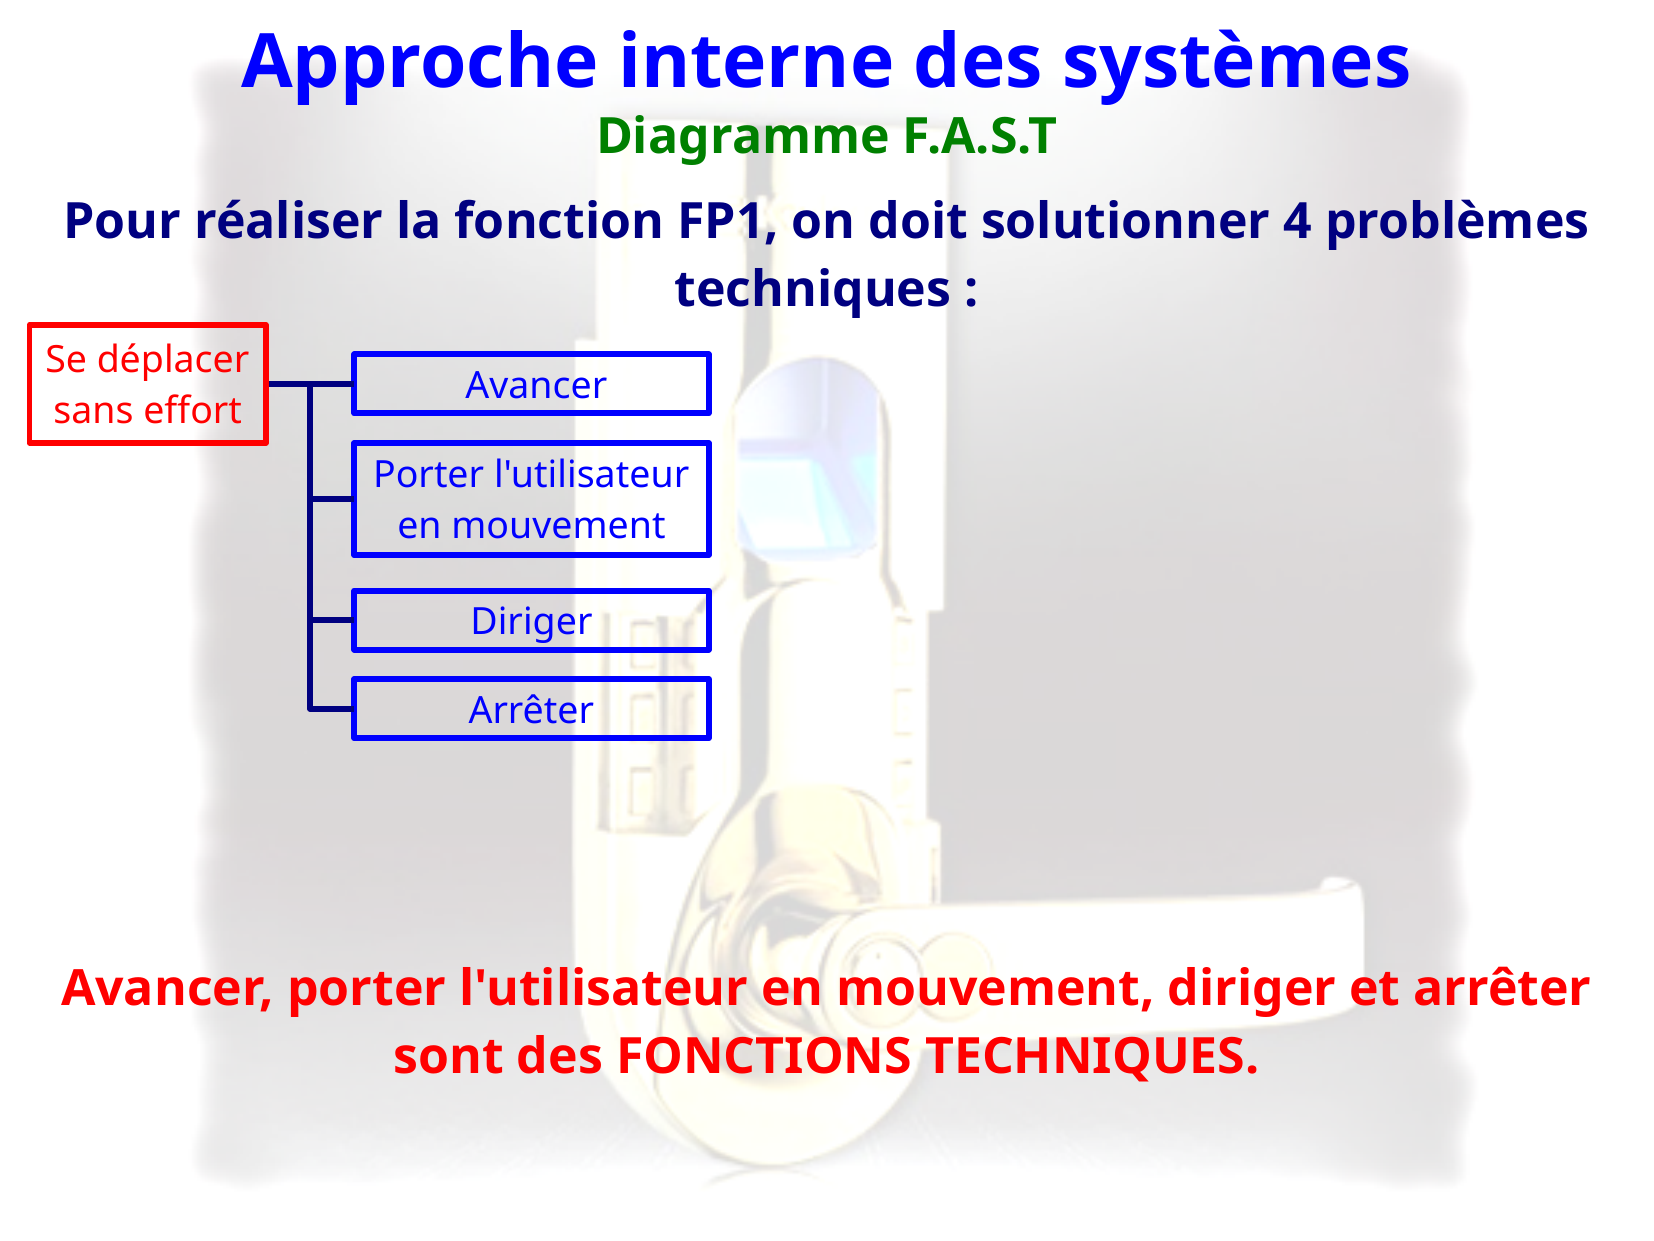

Diagramme F.A.S.T
Pour réaliser la fonction FP1, on doit solutionner 4 problèmes techniques :
Se déplacer
sans effort
 Avancer
Porter l'utilisateur
en mouvement
Diriger
Arrêter
Avancer, porter l'utilisateur en mouvement, diriger et arrêter sont des FONCTIONS TECHNIQUES.